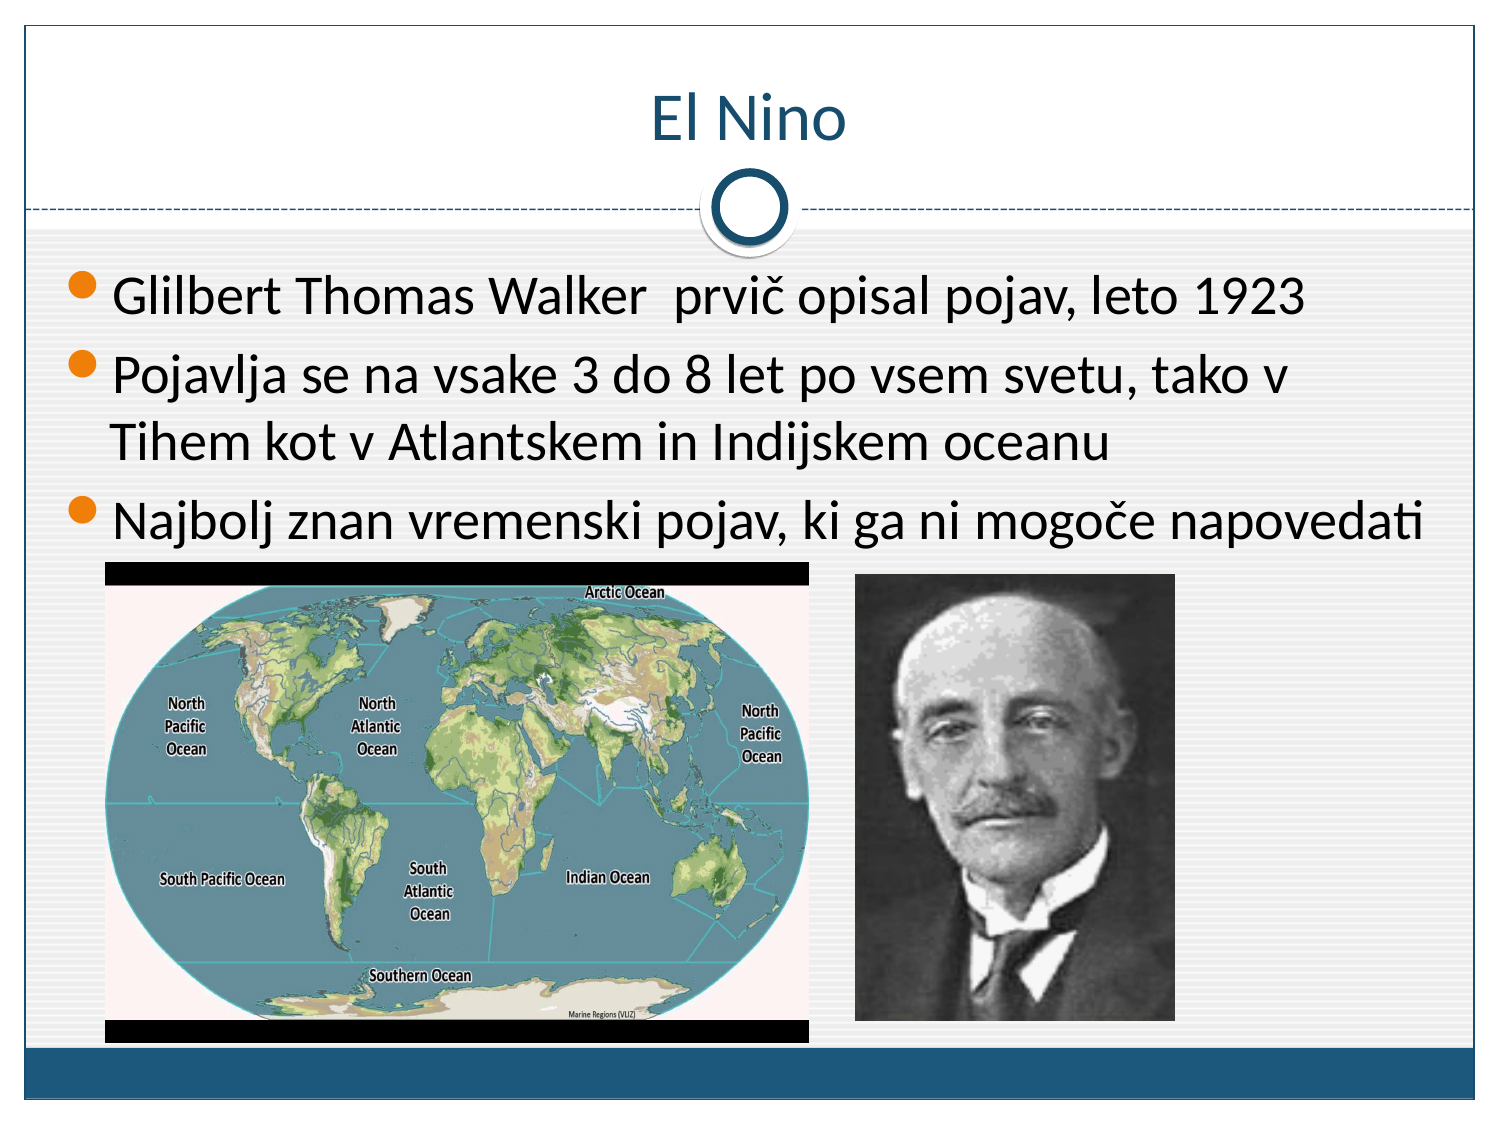

# El Nino
Glilbert Thomas Walker prvič opisal pojav, leto 1923
Pojavlja se na vsake 3 do 8 let po vsem svetu, tako v Tihem kot v Atlantskem in Indijskem oceanu
Najbolj znan vremenski pojav, ki ga ni mogoče napovedati